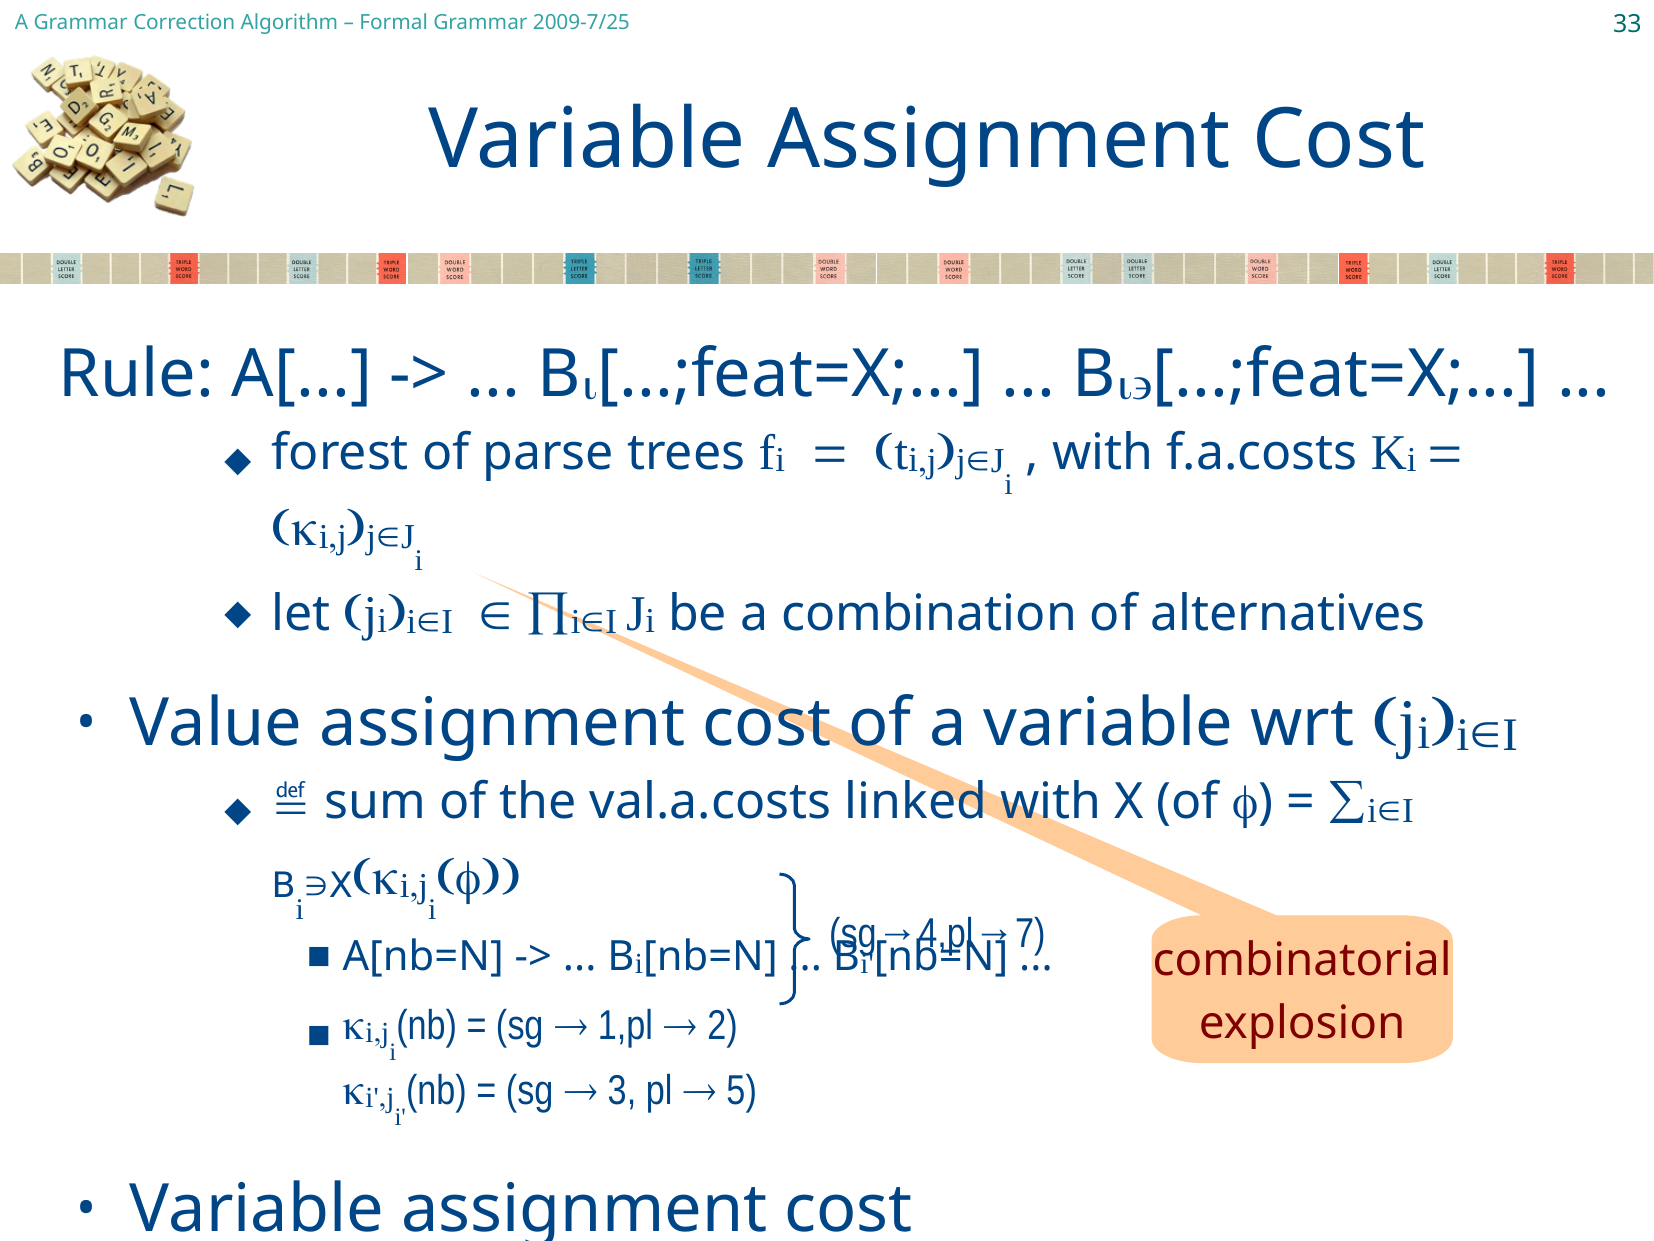

33
# Variable Assignment Cost
Rule: A[...] -> ... Bi[...;feat=X;...] ... Bi'[...;feat=X;...] ...
forest of parse trees fi = (ti,j)j∈Ji , with f.a.costs Ki = (κi,j)j∈Ji
let (ji)i∈I ∈ ∏i∈I Ji be a combination of alternatives
Value assignment cost of a variable wrt (ji)i∈I
≝ sum of the val.a.costs linked with X (of ϕ) = ∑i∈I Bi∋X(κi,ji(ϕ))
A[nb=N] -> ... Bi[nb=N] ... Bi'[nb=N] ...
κi,ji(nb) = (sg  1,pl  2)
κi',ji'(nb) = (sg  3, pl  5)
Variable assignment cost
γ = (N  (sg  4, pl  7), G  (masc  4, fem  6))
(sg→4,pl→7)
combinatorial
explosion